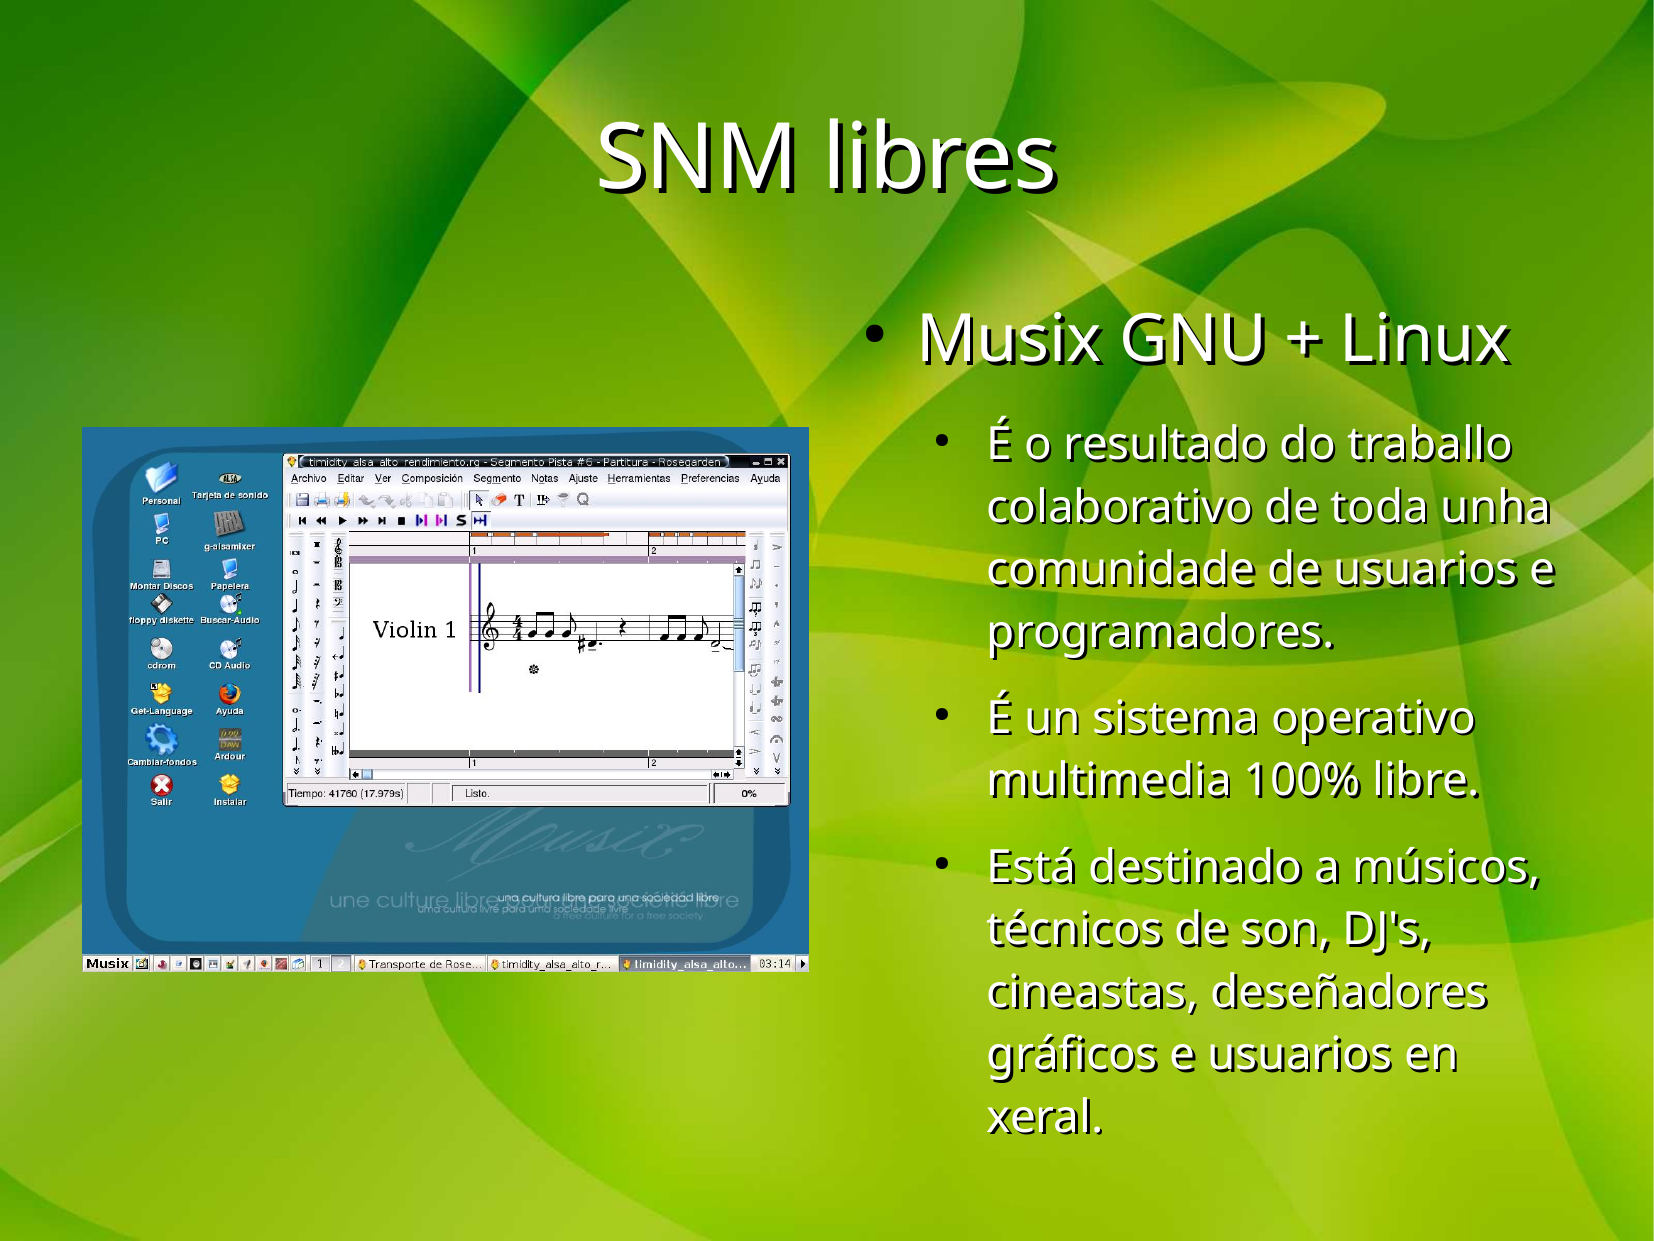

# SNM libres
Musix GNU + Linux
É o resultado do traballo colaborativo de toda unha comunidade de usuarios e programadores.
É un sistema operativo multimedia 100% libre.
Está destinado a músicos, técnicos de son, DJ's, cineastas, deseñadores gráficos e usuarios en xeral.